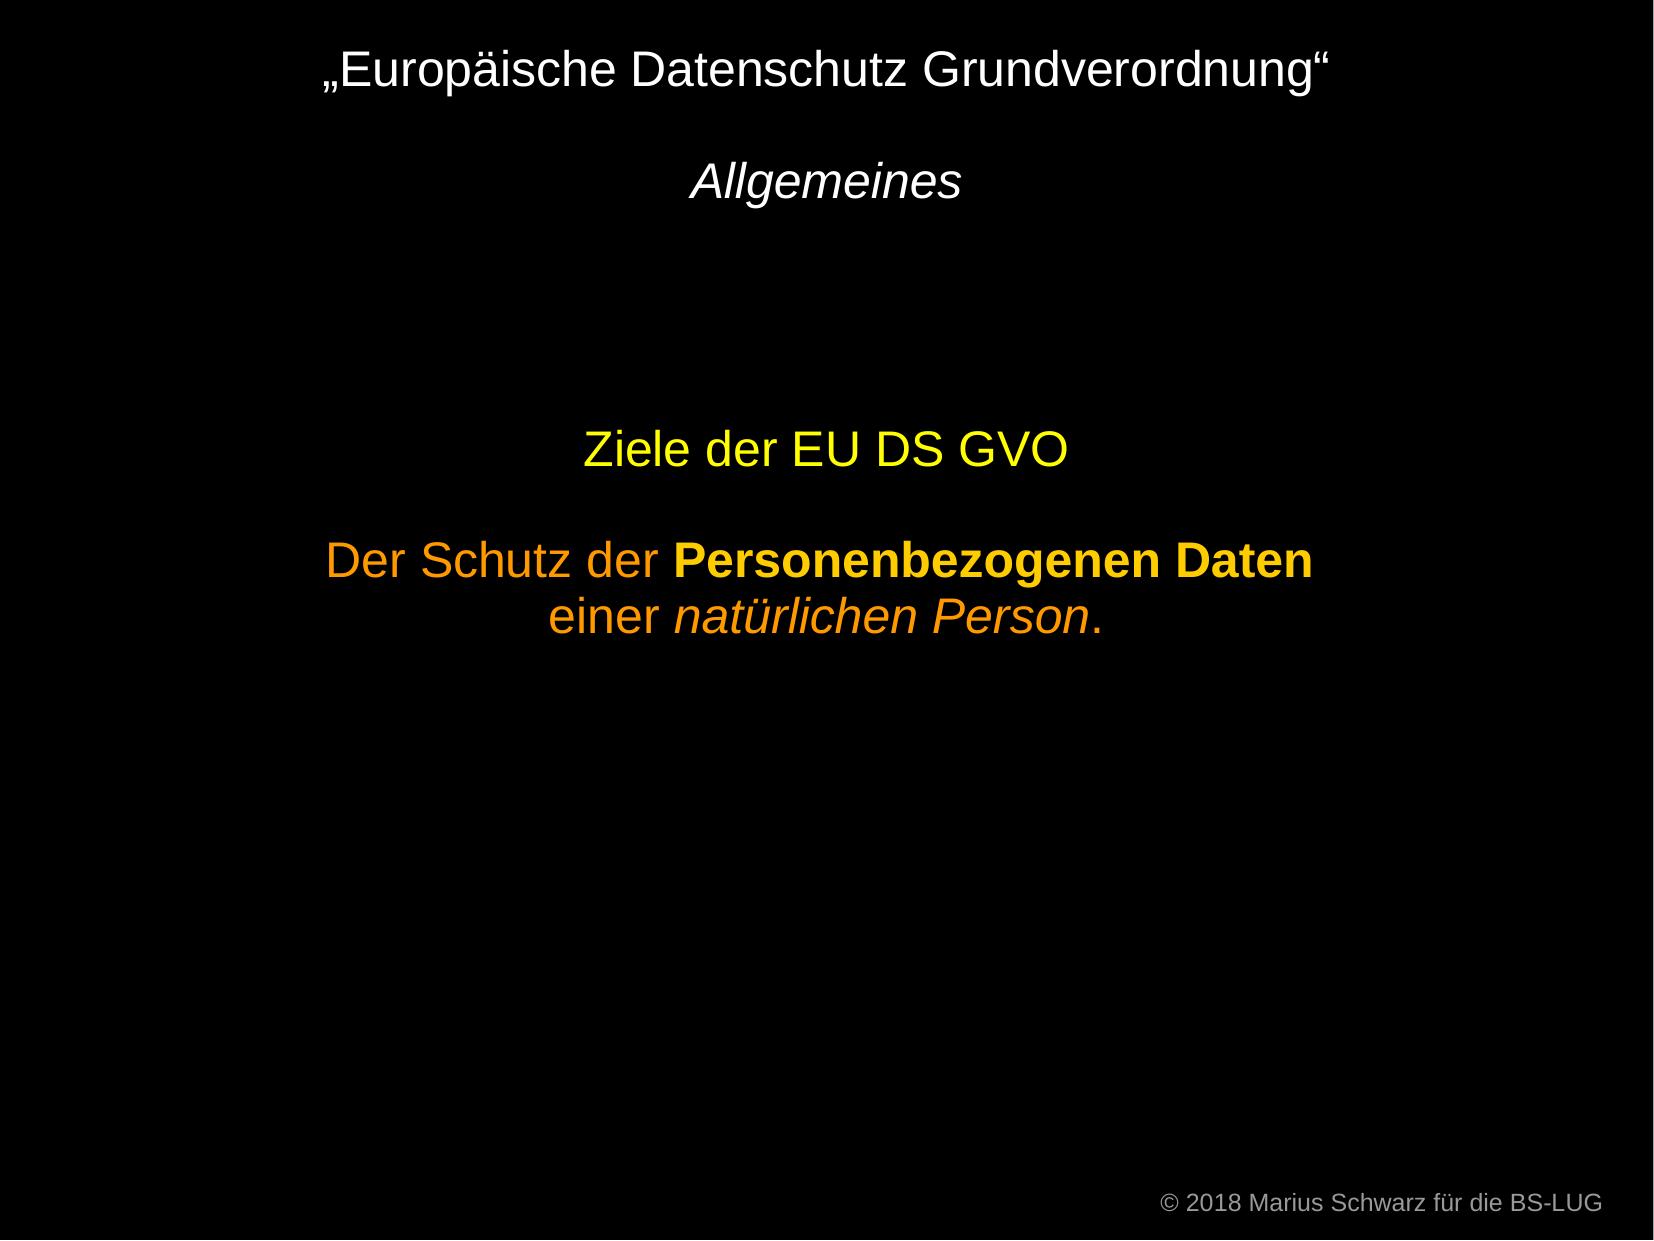

# „Europäische Datenschutz Grundverordnung“ Allgemeines
Ziele der EU DS GVO
Der Schutz der Personenbezogenen Daten
einer natürlichen Person.
© 2018 Marius Schwarz für die BS-LUG